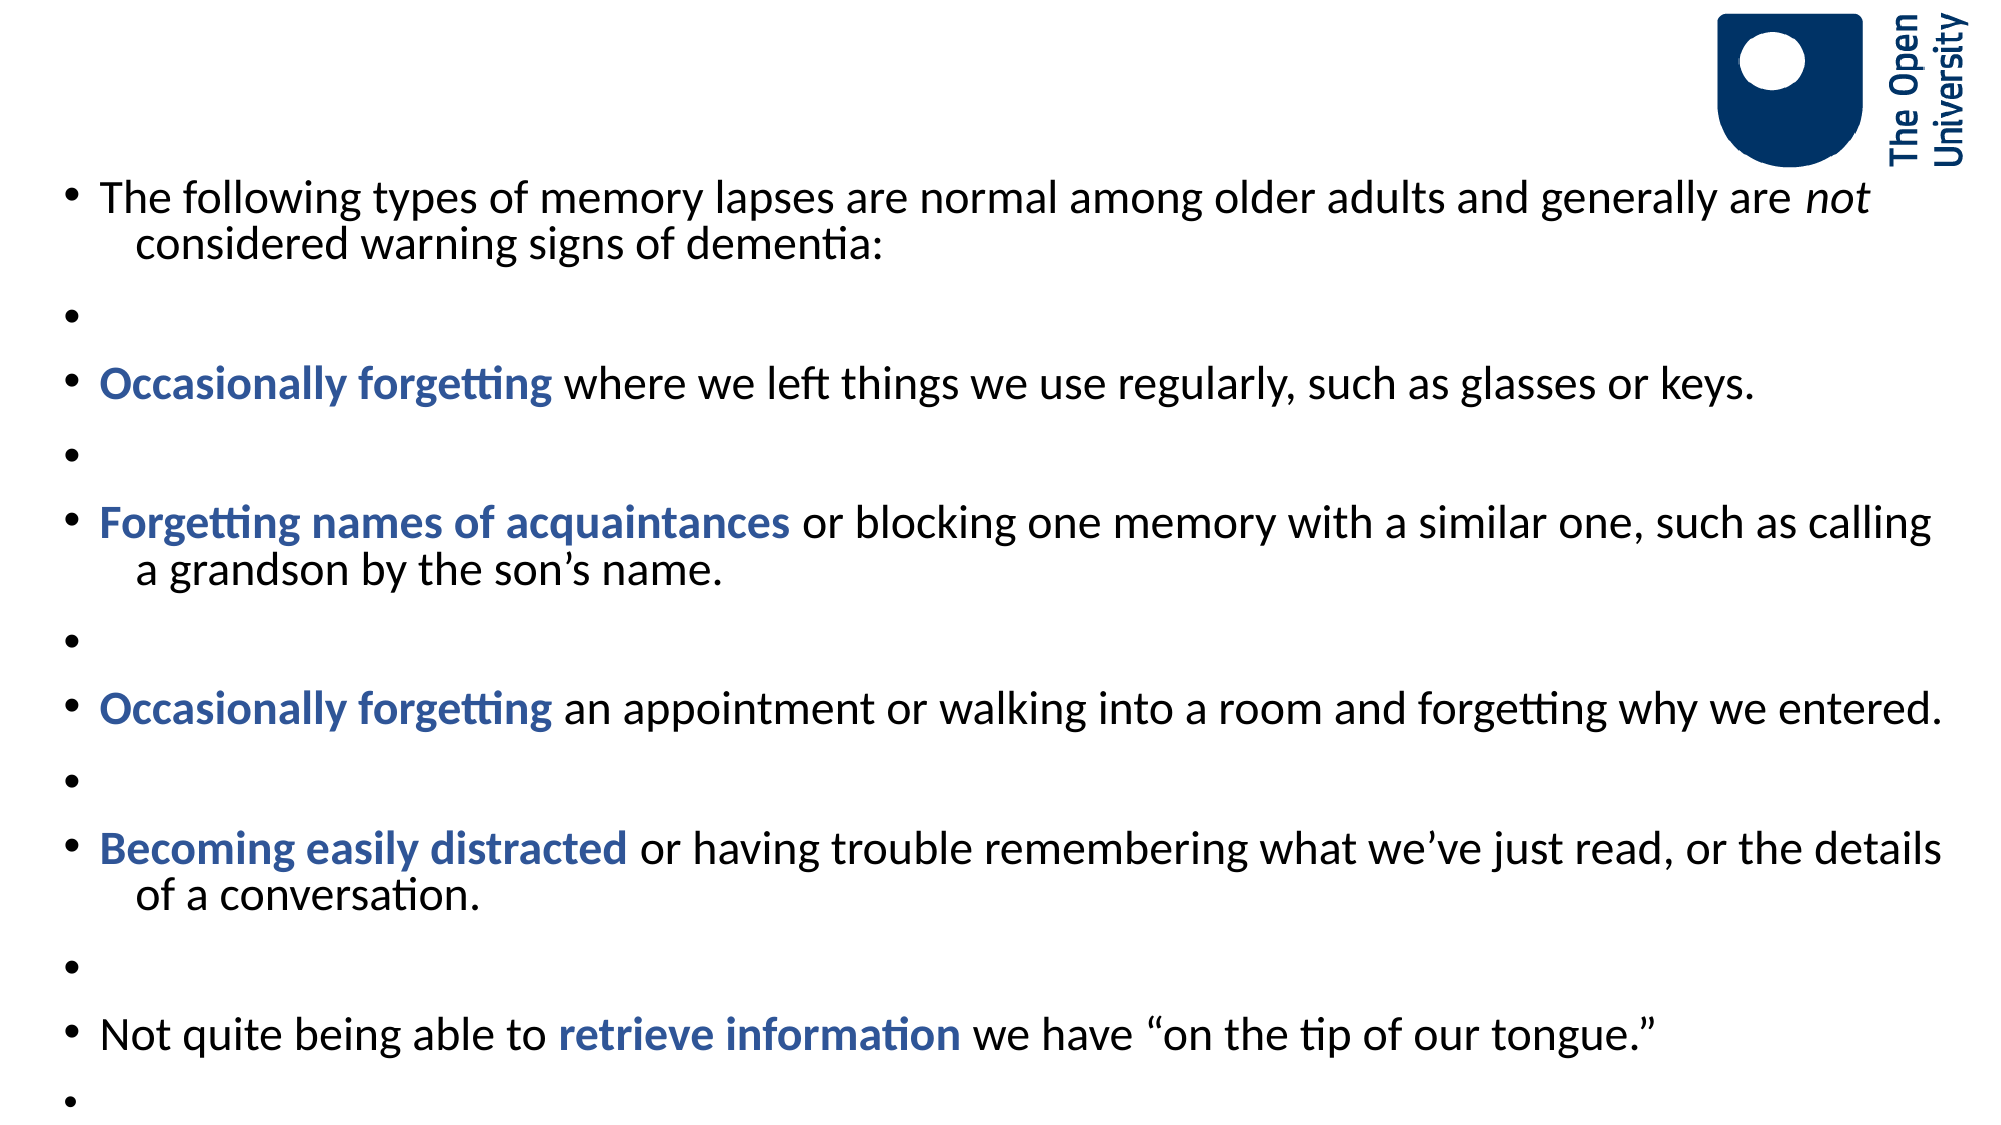

# The following types of memory lapses are normal among older adults and generally are not considered warning signs of dementia:
Occasionally forgetting where we left things we use regularly, such as glasses or keys.
Forgetting names of acquaintances or blocking one memory with a similar one, such as calling a grandson by the son’s name.
Occasionally forgetting an appointment or walking into a room and forgetting why we entered.
Becoming easily distracted or having trouble remembering what we’ve just read, or the details of a conversation.
Not quite being able to retrieve information we have “on the tip of our tongue.”